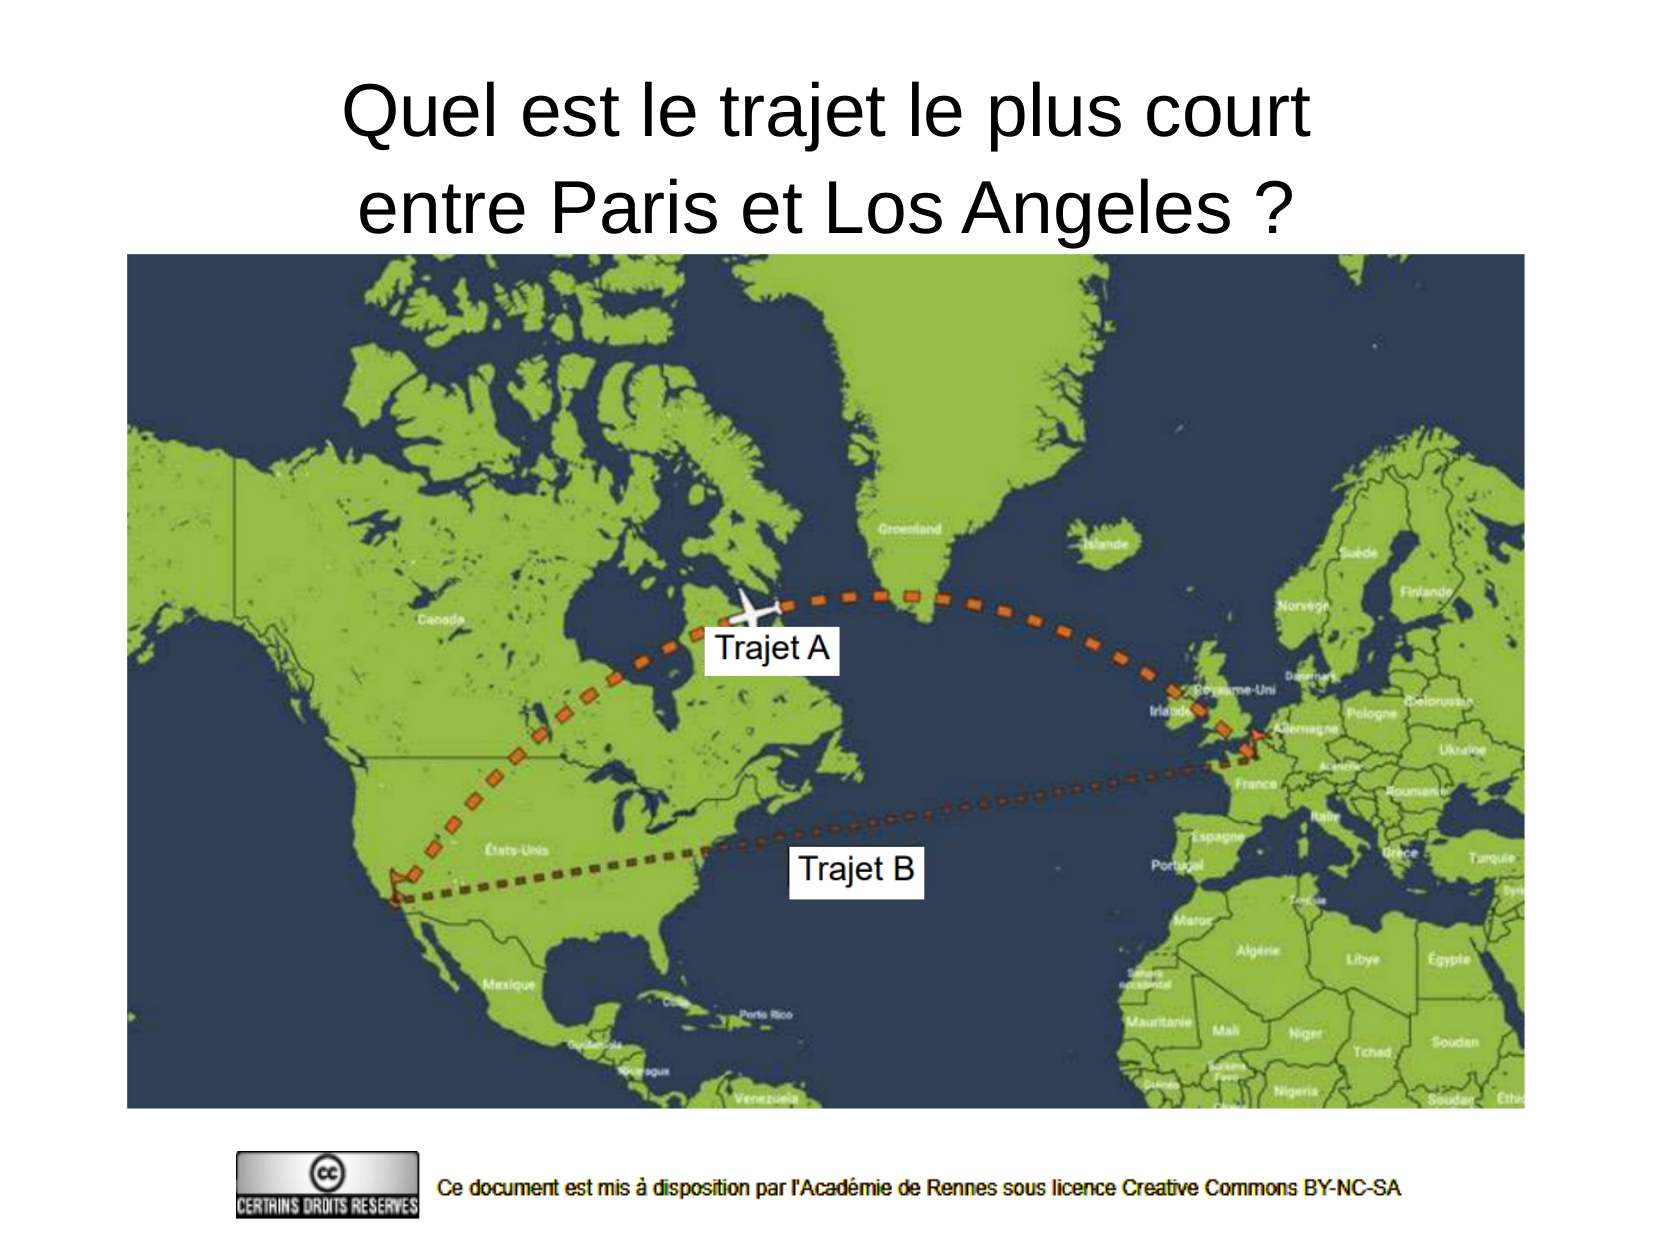

# Quel est le trajet le plus court entre Paris et Los Angeles ?